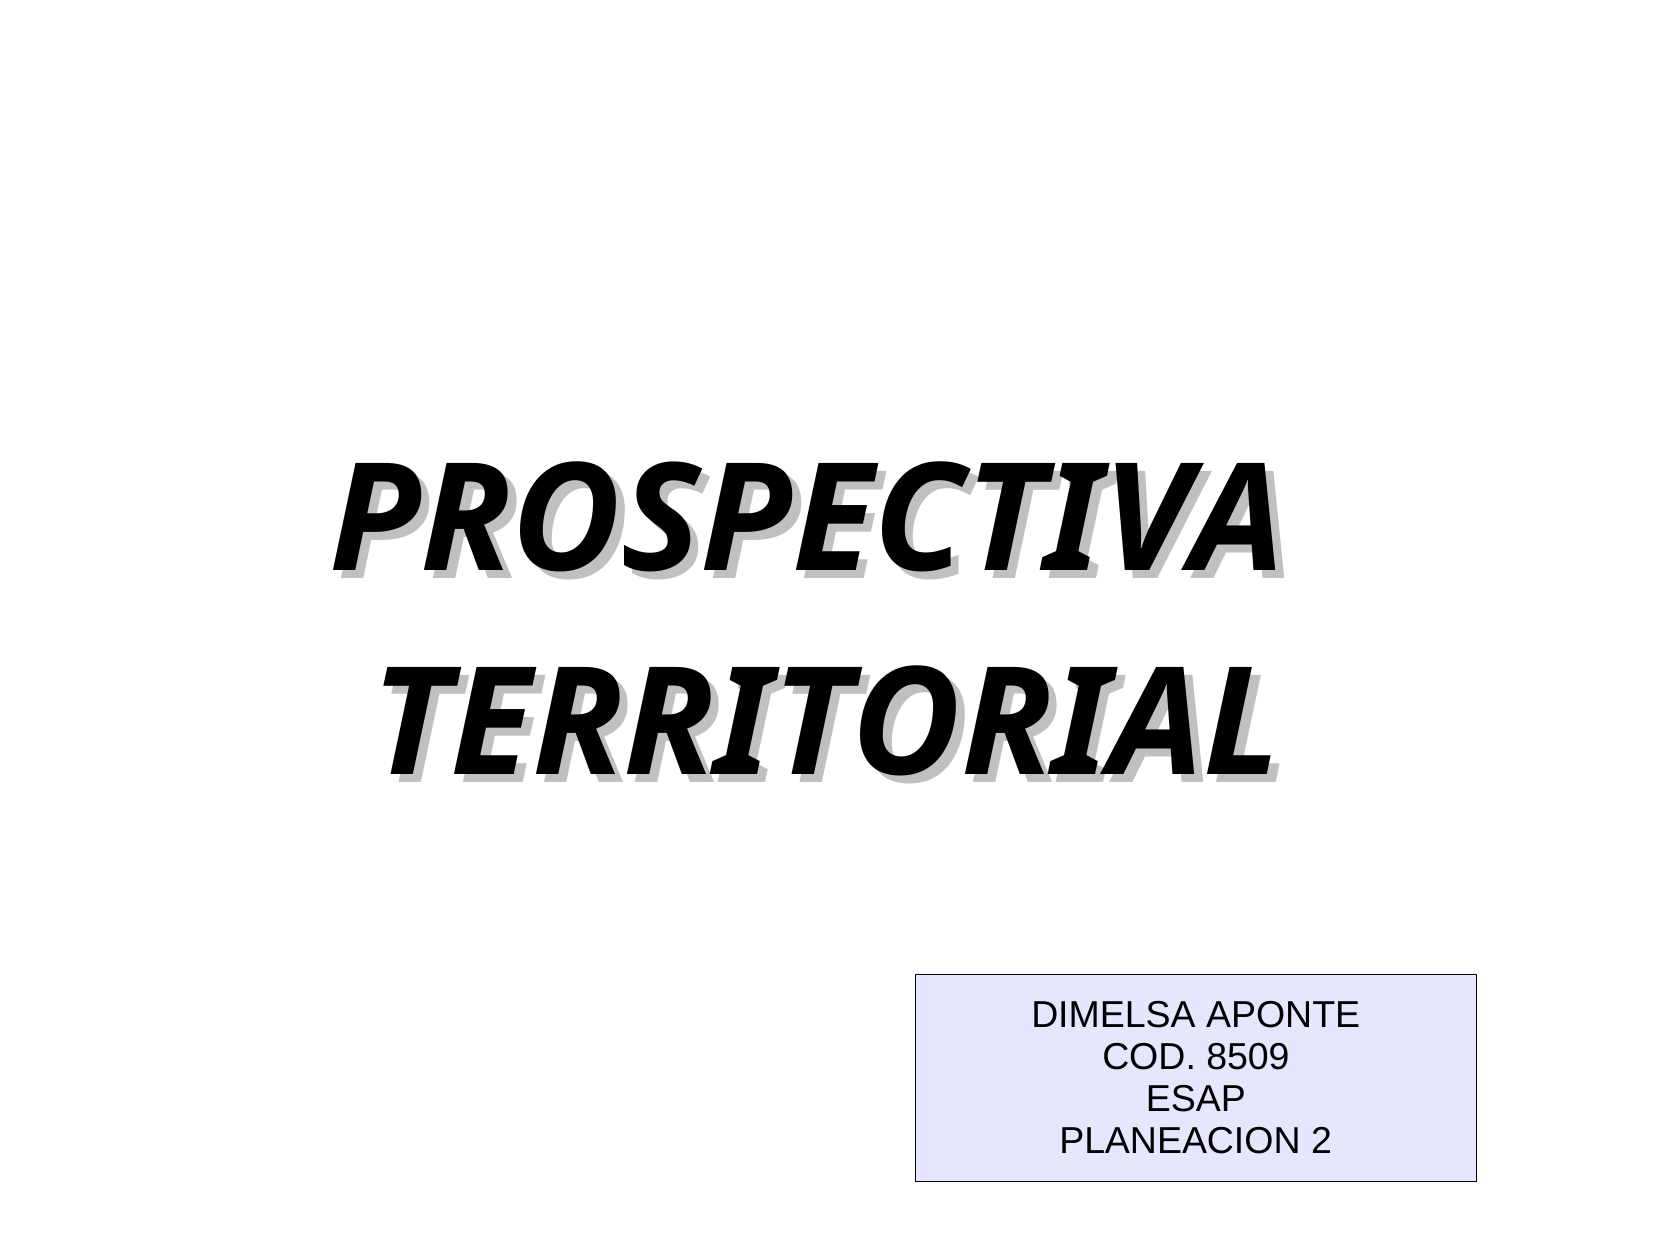

# PROSPECTIVA TERRITORIAL
DIMELSA APONTE
COD. 8509
ESAP
PLANEACION 2